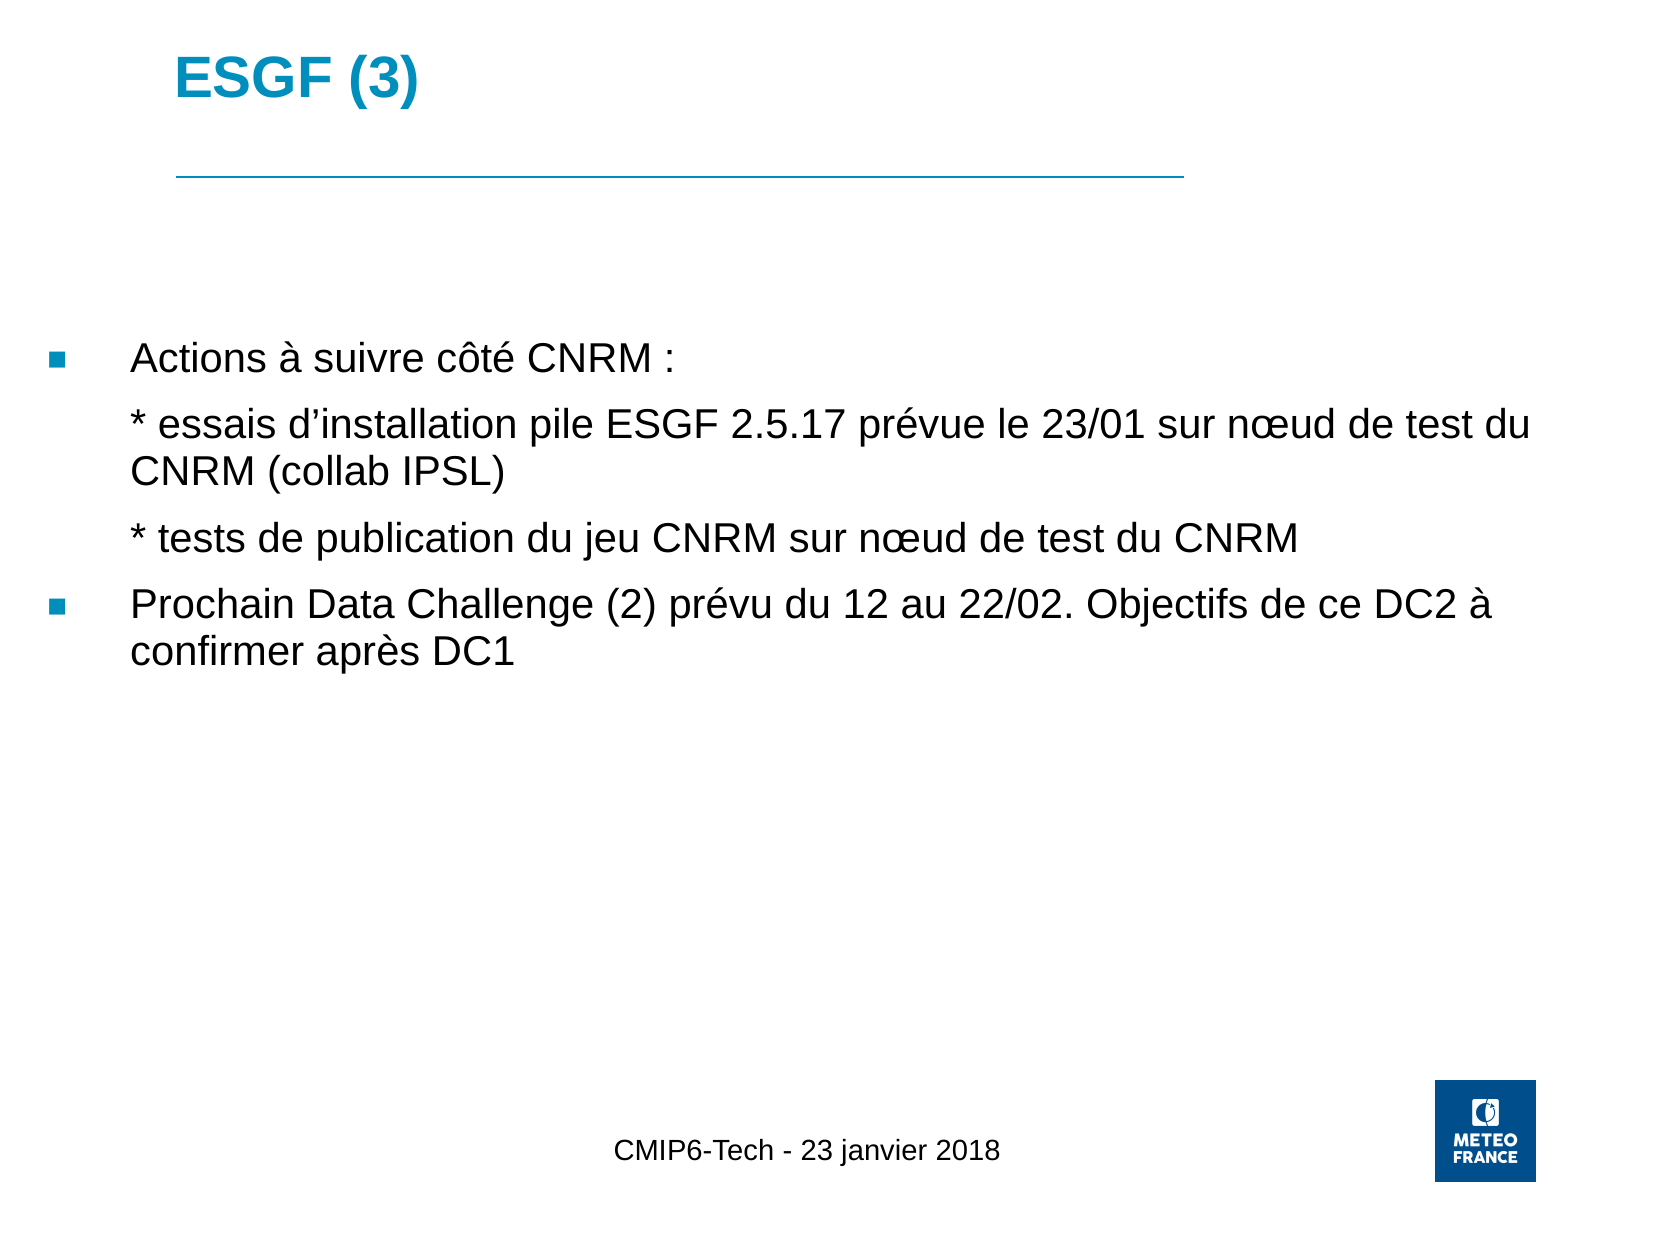

# ESGF (3)
Actions à suivre côté CNRM :
* essais d’installation pile ESGF 2.5.17 prévue le 23/01 sur nœud de test du CNRM (collab IPSL)
* tests de publication du jeu CNRM sur nœud de test du CNRM
Prochain Data Challenge (2) prévu du 12 au 22/02. Objectifs de ce DC2 à confirmer après DC1
CMIP6-Tech - 23 janvier 2018